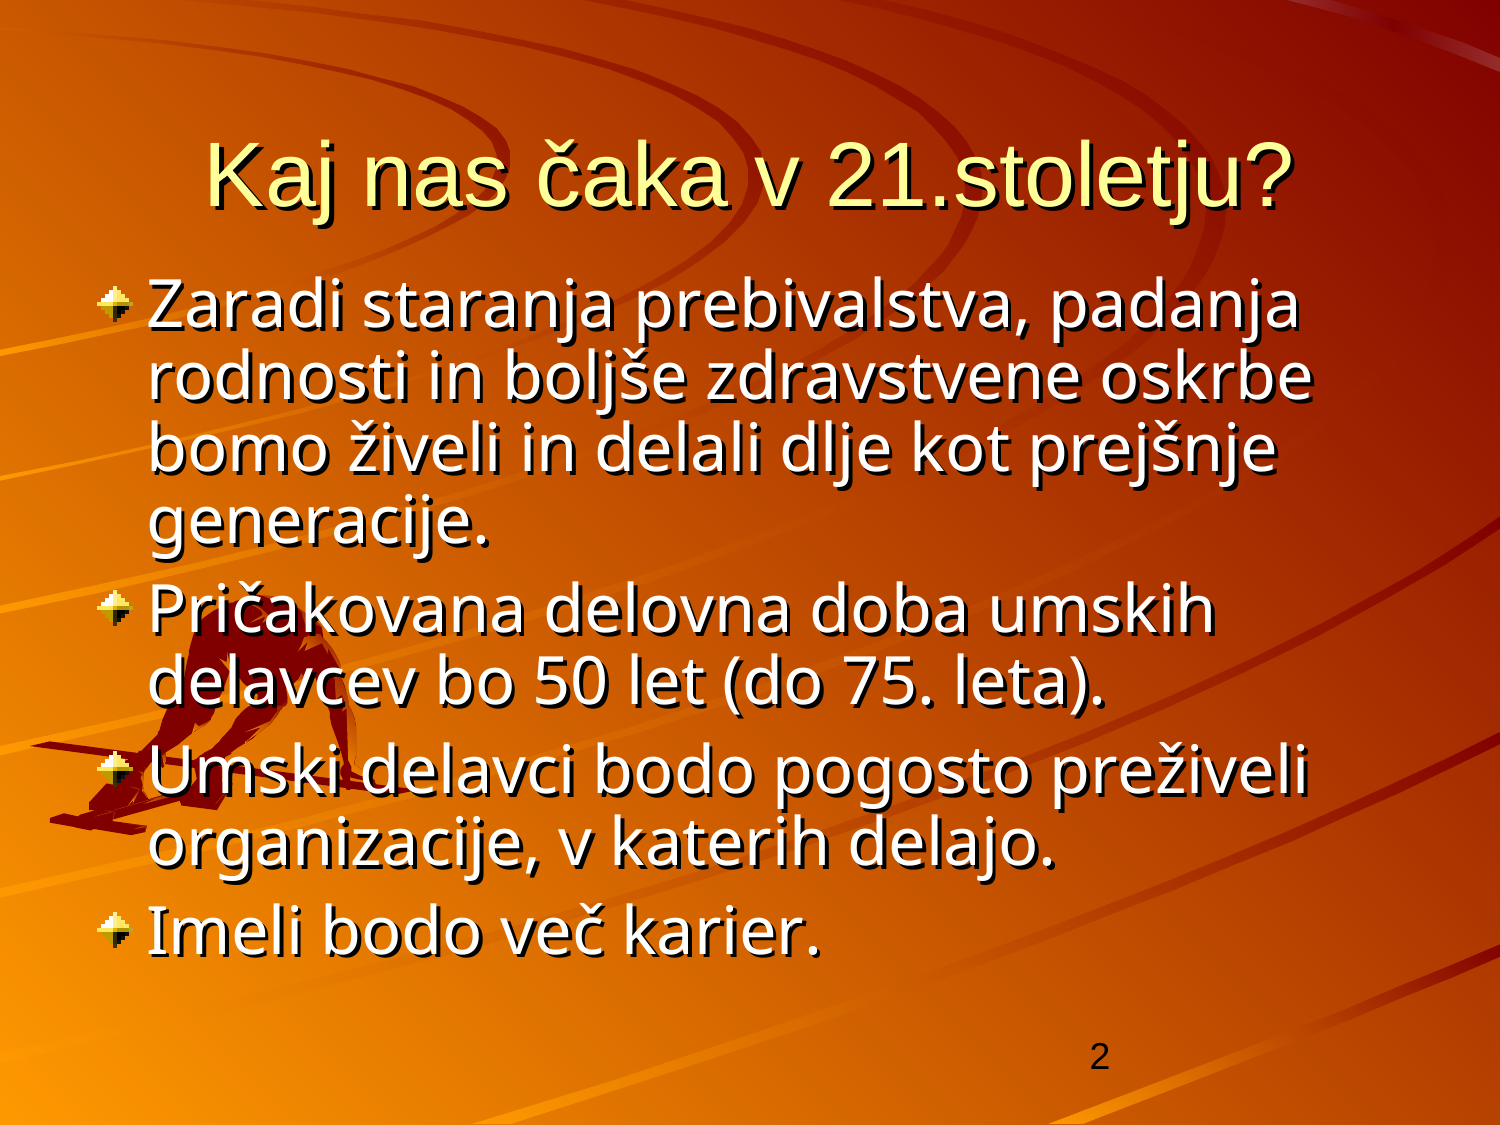

# Kaj nas čaka v 21.stoletju?
Zaradi staranja prebivalstva, padanja rodnosti in boljše zdravstvene oskrbe bomo živeli in delali dlje kot prejšnje generacije.
Pričakovana delovna doba umskih delavcev bo 50 let (do 75. leta).
Umski delavci bodo pogosto preživeli organizacije, v katerih delajo.
Imeli bodo več karier.
2